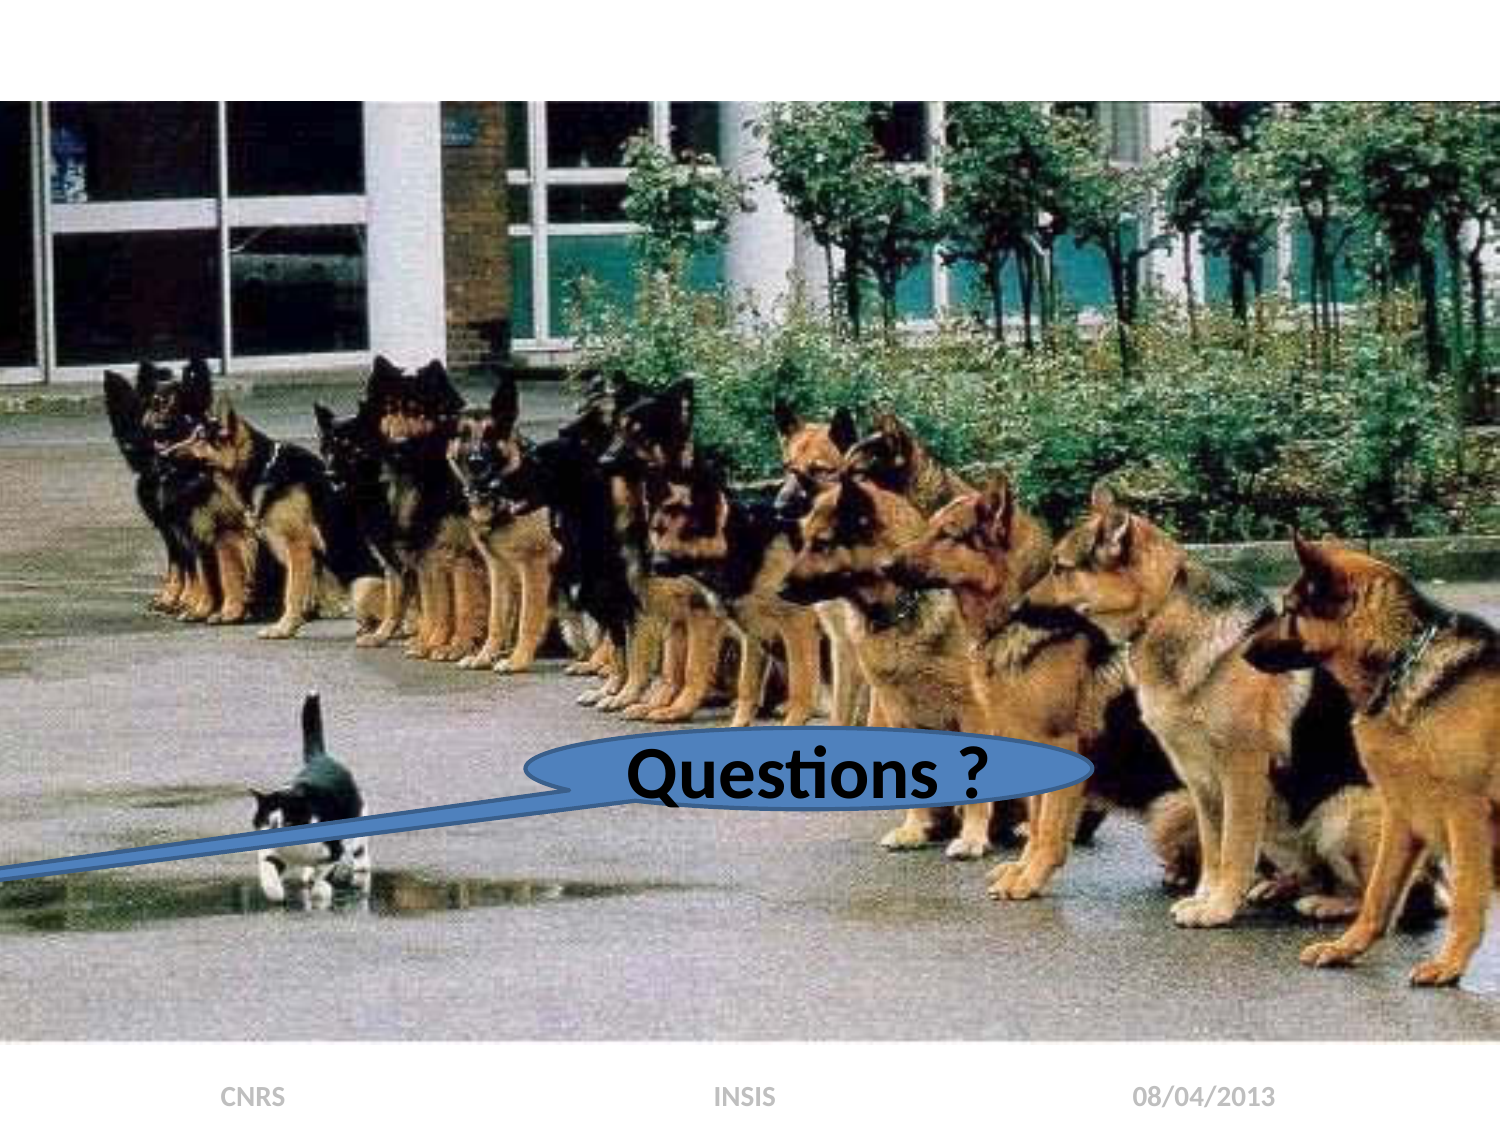

# Ce qui existait
Les raisons de l’évolution
Présentation du nouveau dispositif
L’état de l’avancement de cette évolution
Démarche au sein du CNRS
Questions
Questions ?